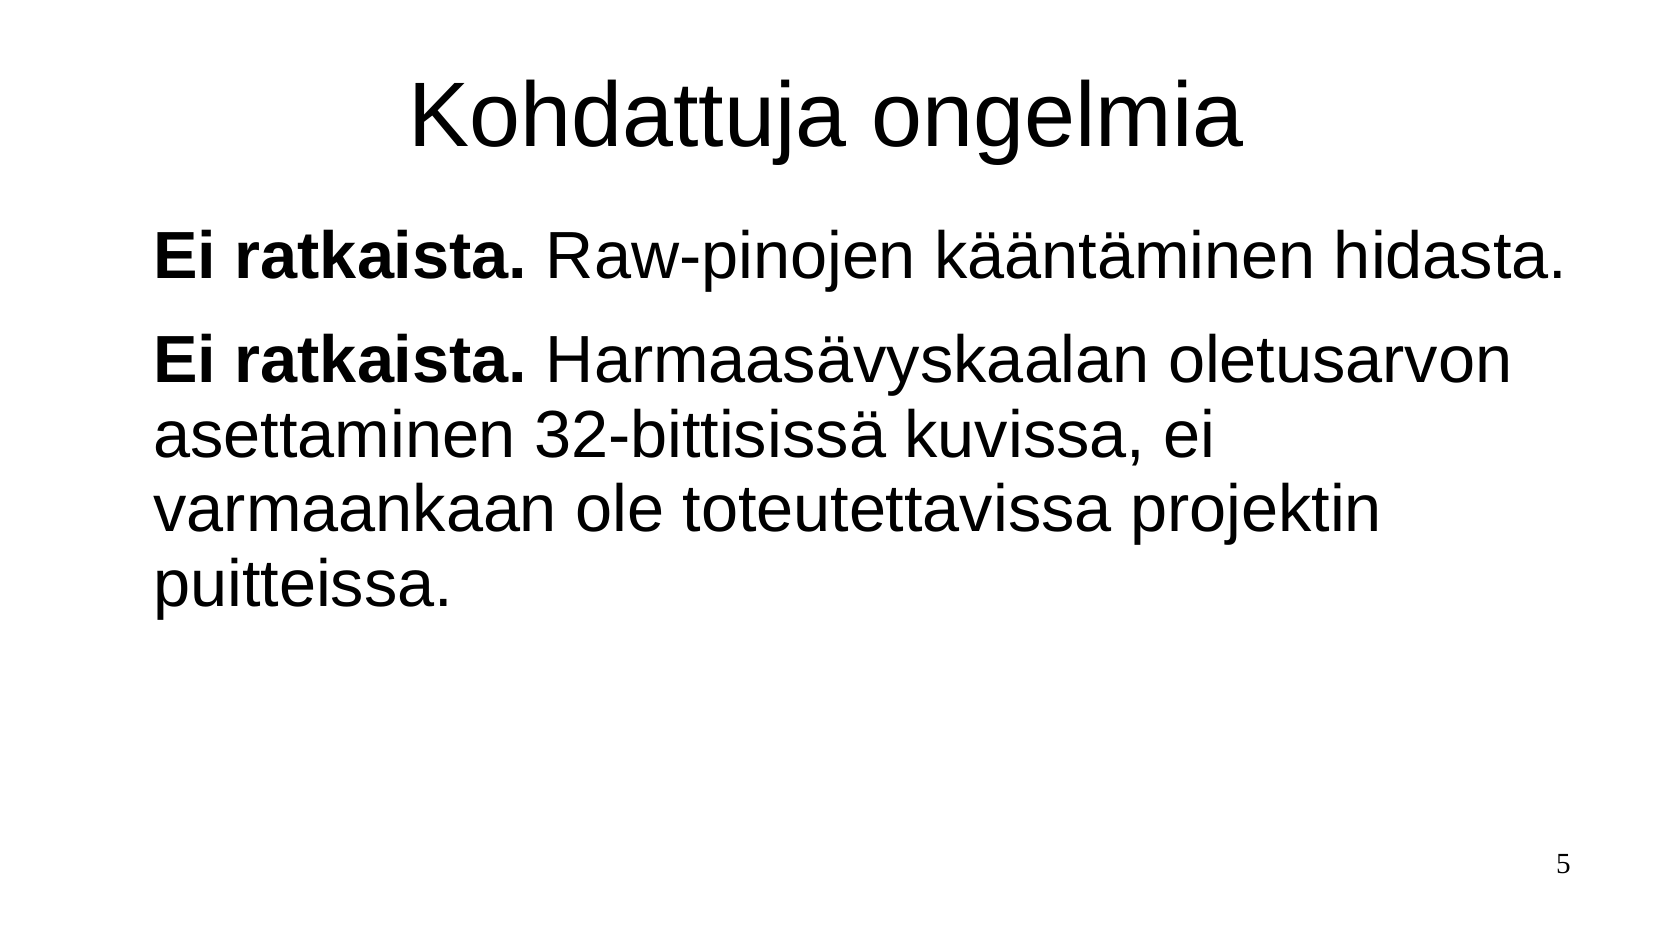

# Kohdattuja ongelmia
Ei ratkaista. Raw-pinojen kääntäminen hidasta.
Ei ratkaista. Harmaasävyskaalan oletusarvon asettaminen 32-bittisissä kuvissa, ei varmaankaan ole toteutettavissa projektin puitteissa.
5